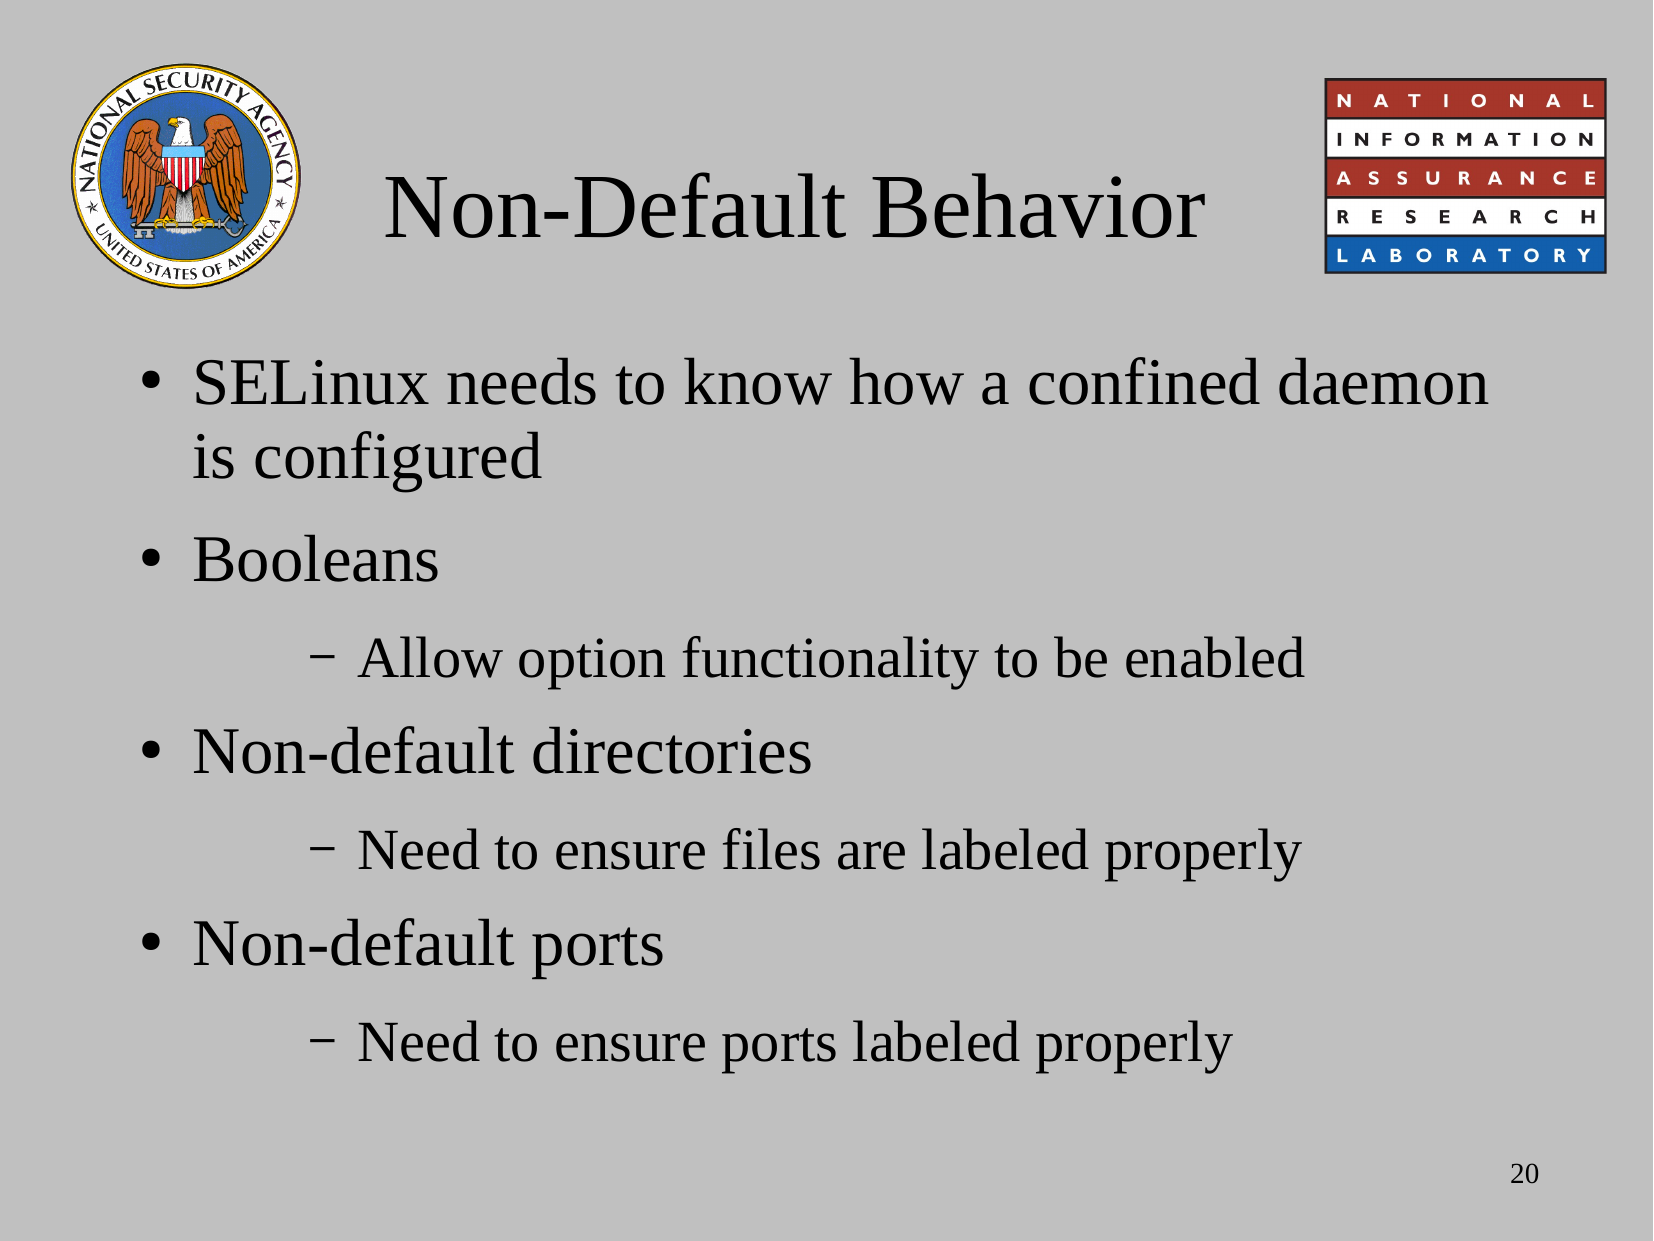

# Non-Default Behavior
SELinux needs to know how a confined daemon is configured
Booleans
Allow option functionality to be enabled
Non-default directories
Need to ensure files are labeled properly
Non-default ports
Need to ensure ports labeled properly